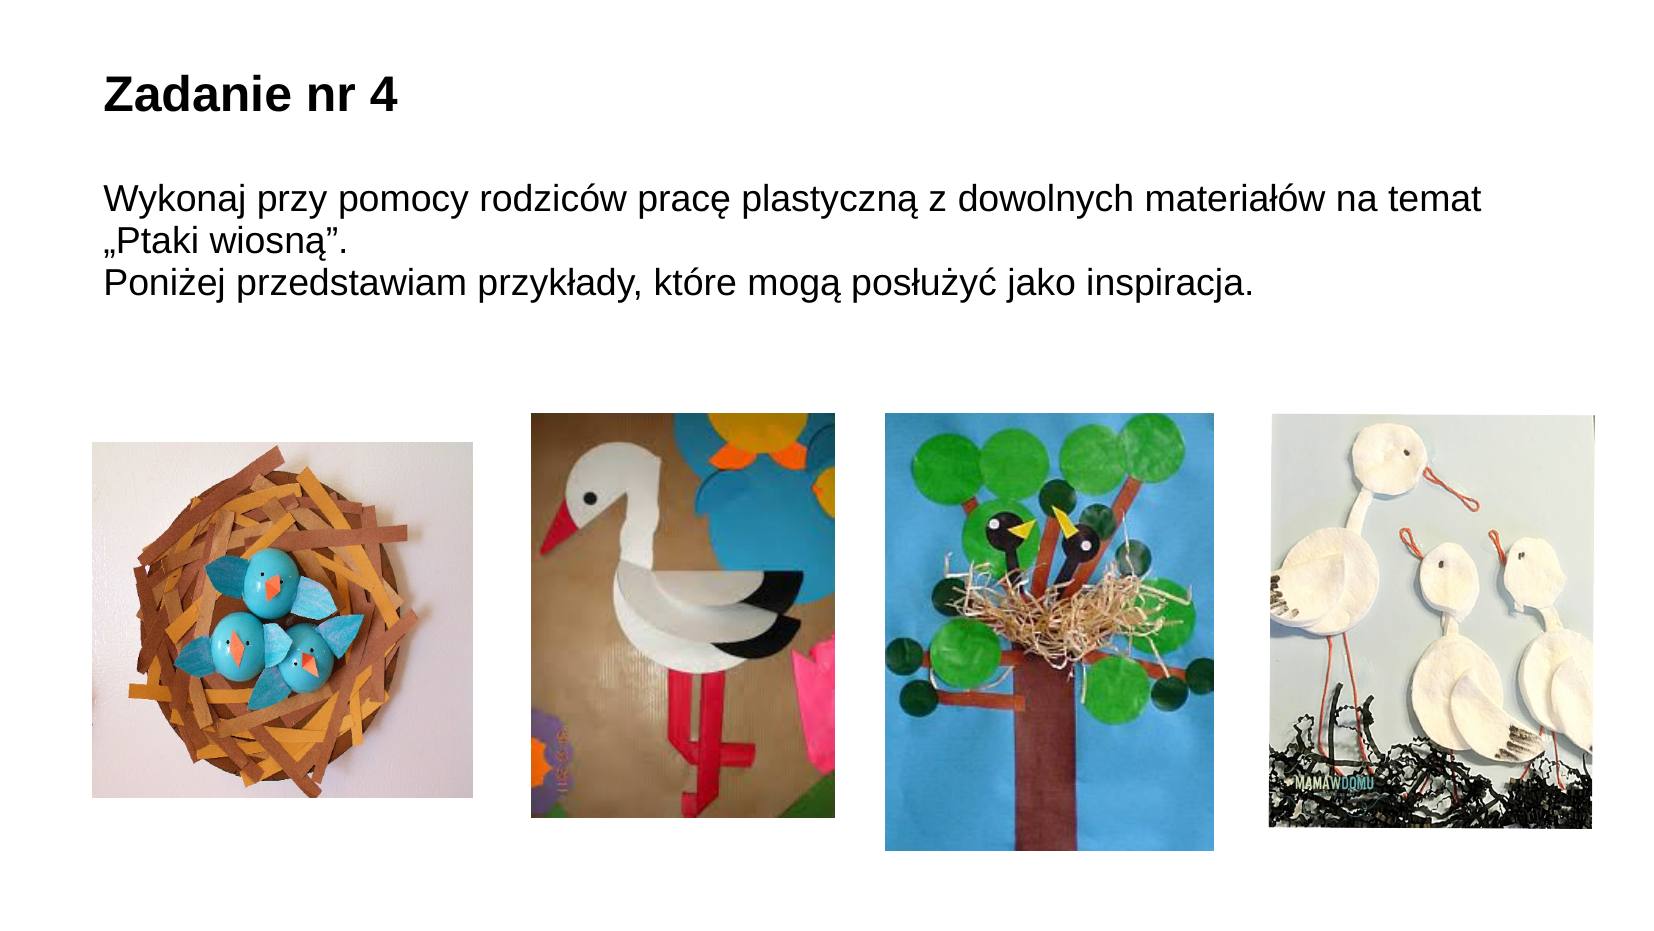

Zadanie nr 4
Wykonaj przy pomocy rodziców pracę plastyczną z dowolnych materiałów na temat „Ptaki wiosną”.
Poniżej przedstawiam przykłady, które mogą posłużyć jako inspiracja.